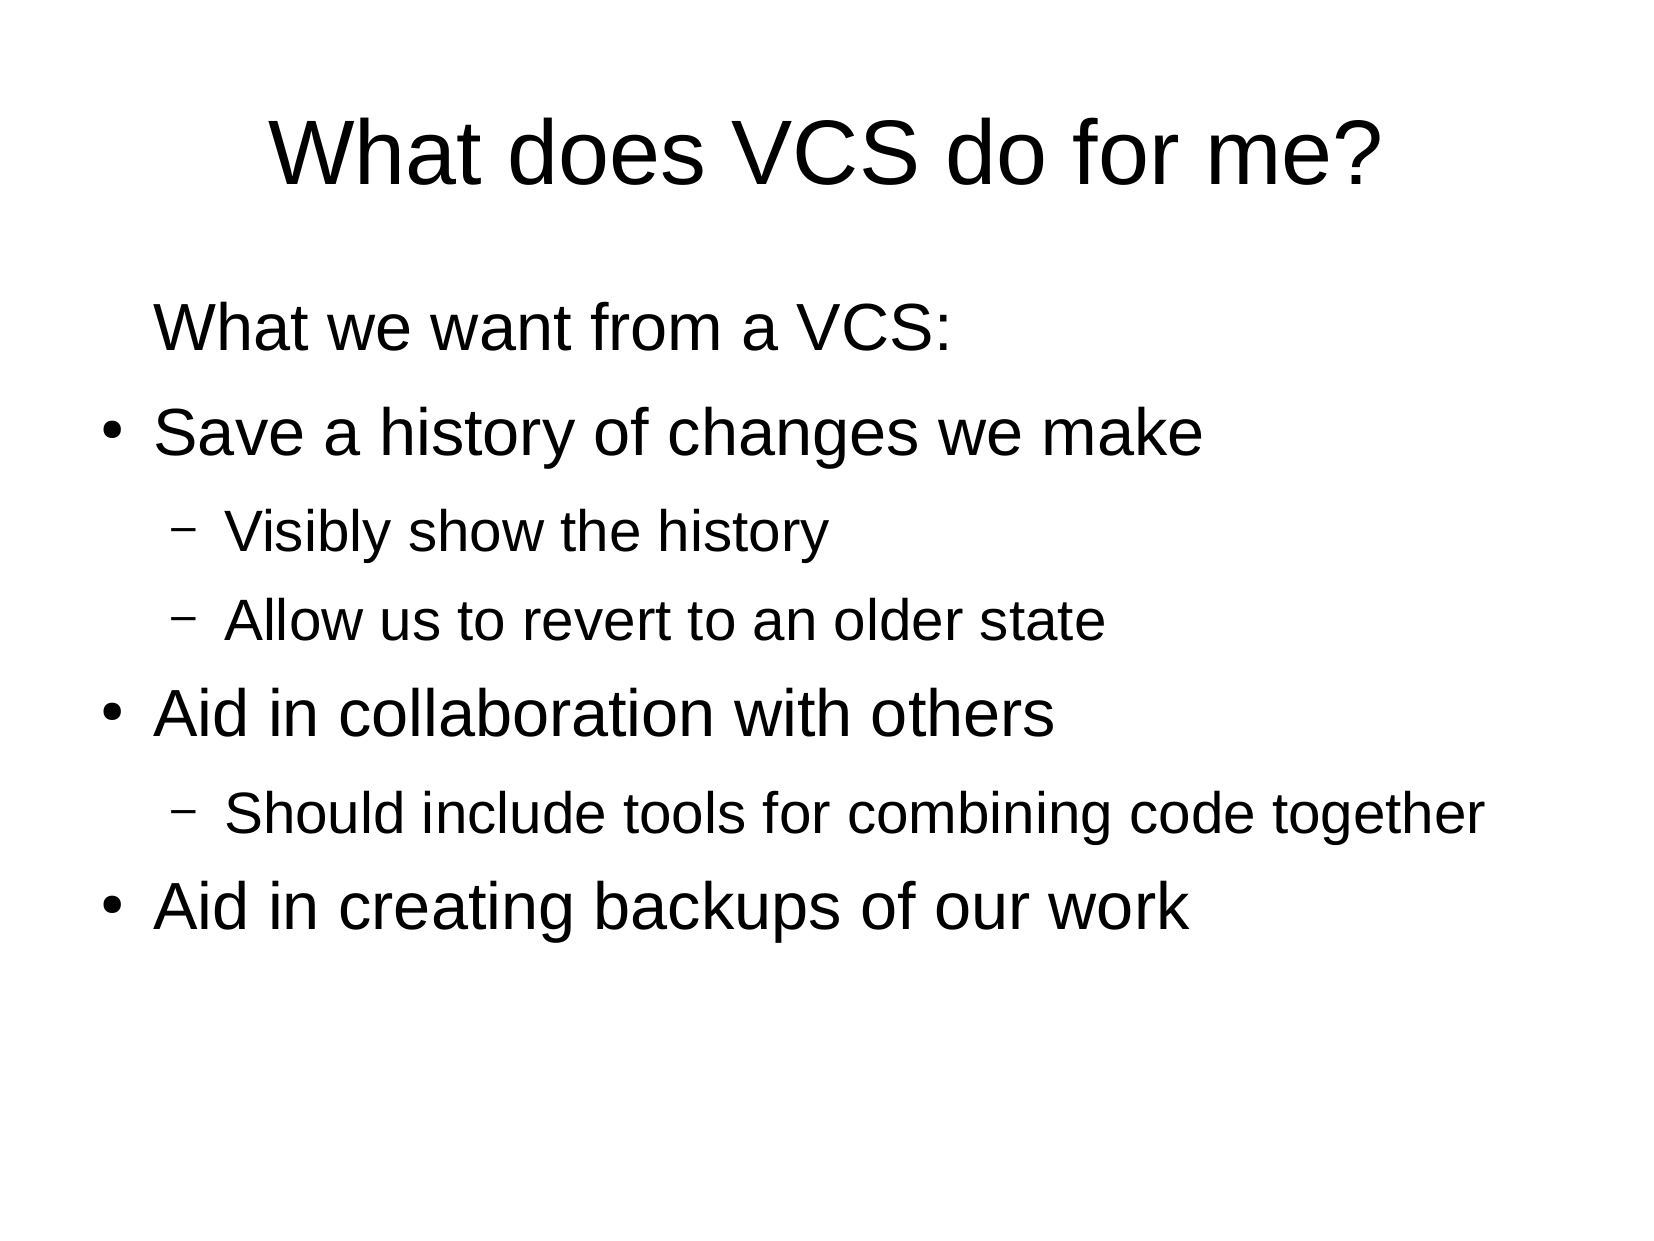

# What does VCS do for me?
What we want from a VCS:
Save a history of changes we make
Visibly show the history
Allow us to revert to an older state
Aid in collaboration with others
Should include tools for combining code together
Aid in creating backups of our work